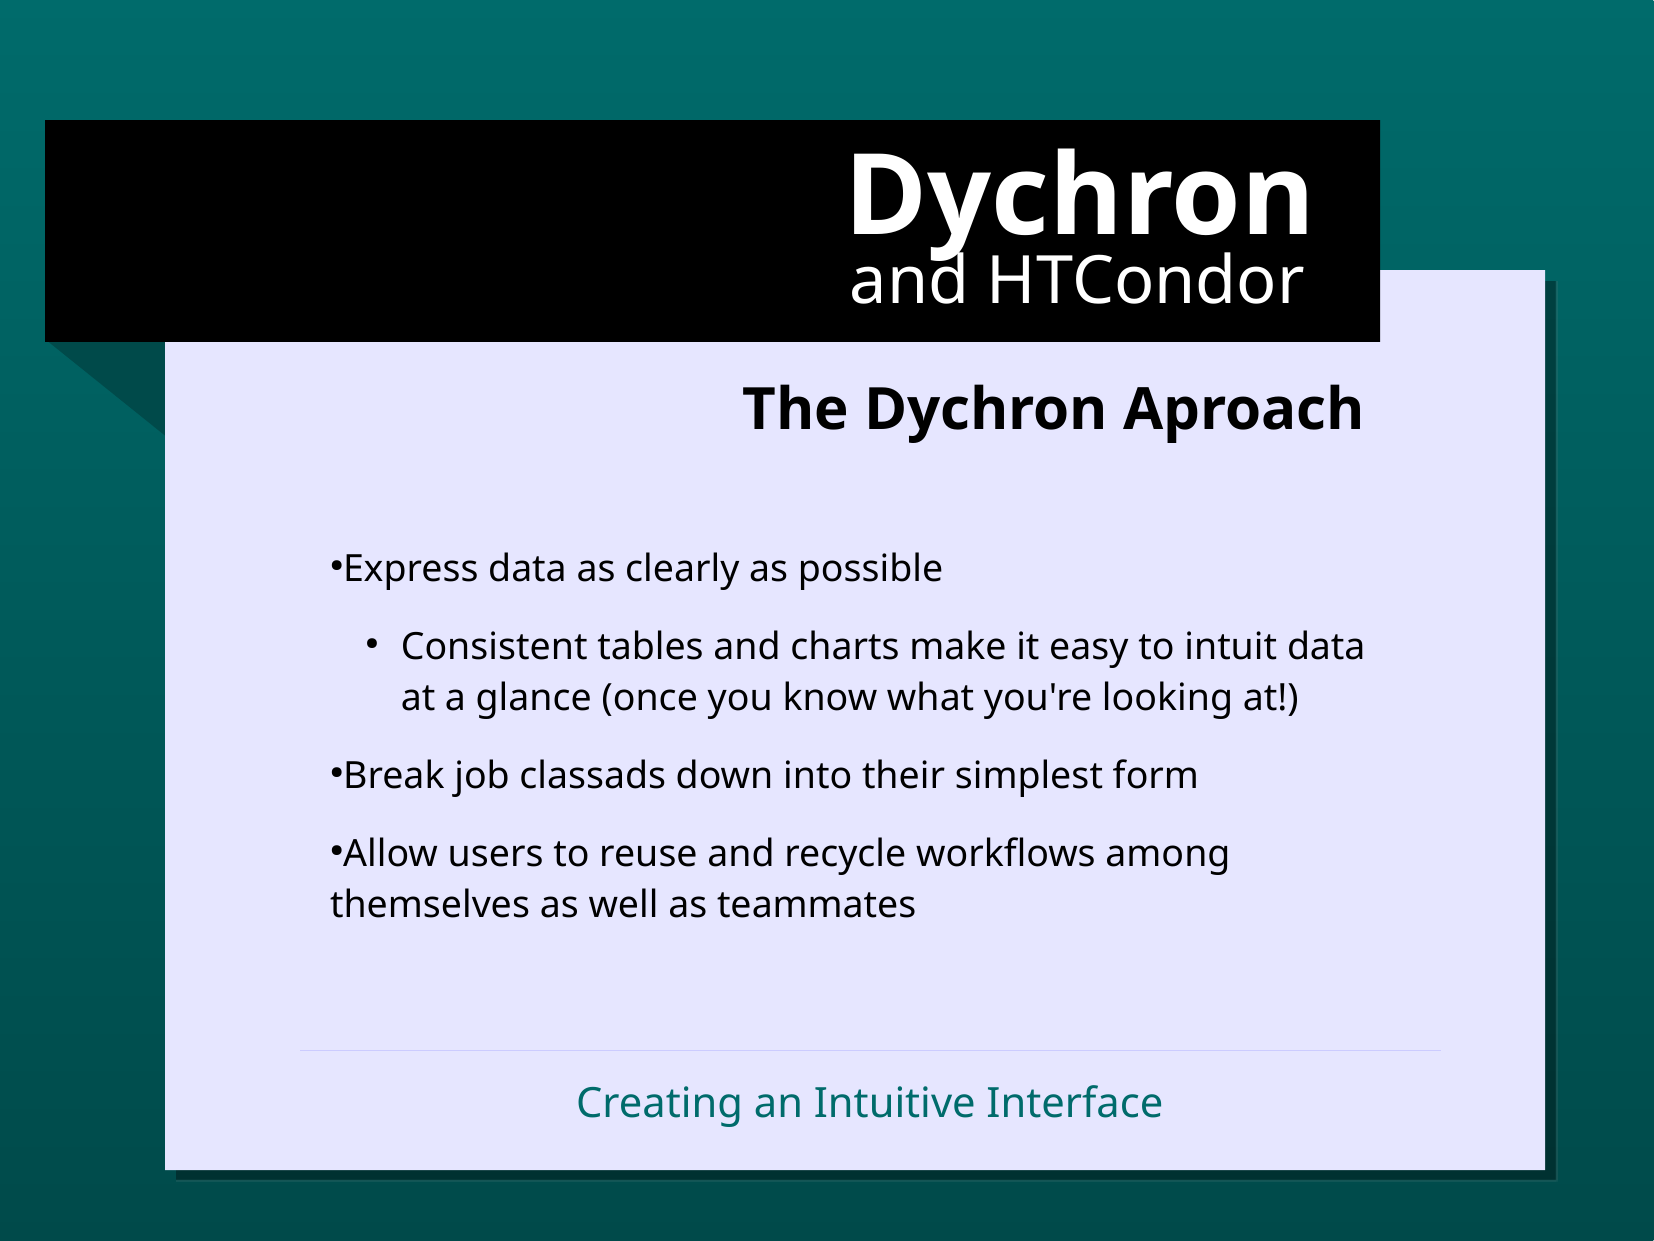

# Dychron
and HTCondor
The Dychron Aproach
Express data as clearly as possible
Consistent tables and charts make it easy to intuit data at a glance (once you know what you're looking at!)
Break job classads down into their simplest form
Allow users to reuse and recycle workflows among themselves as well as teammates
Creating an Intuitive Interface